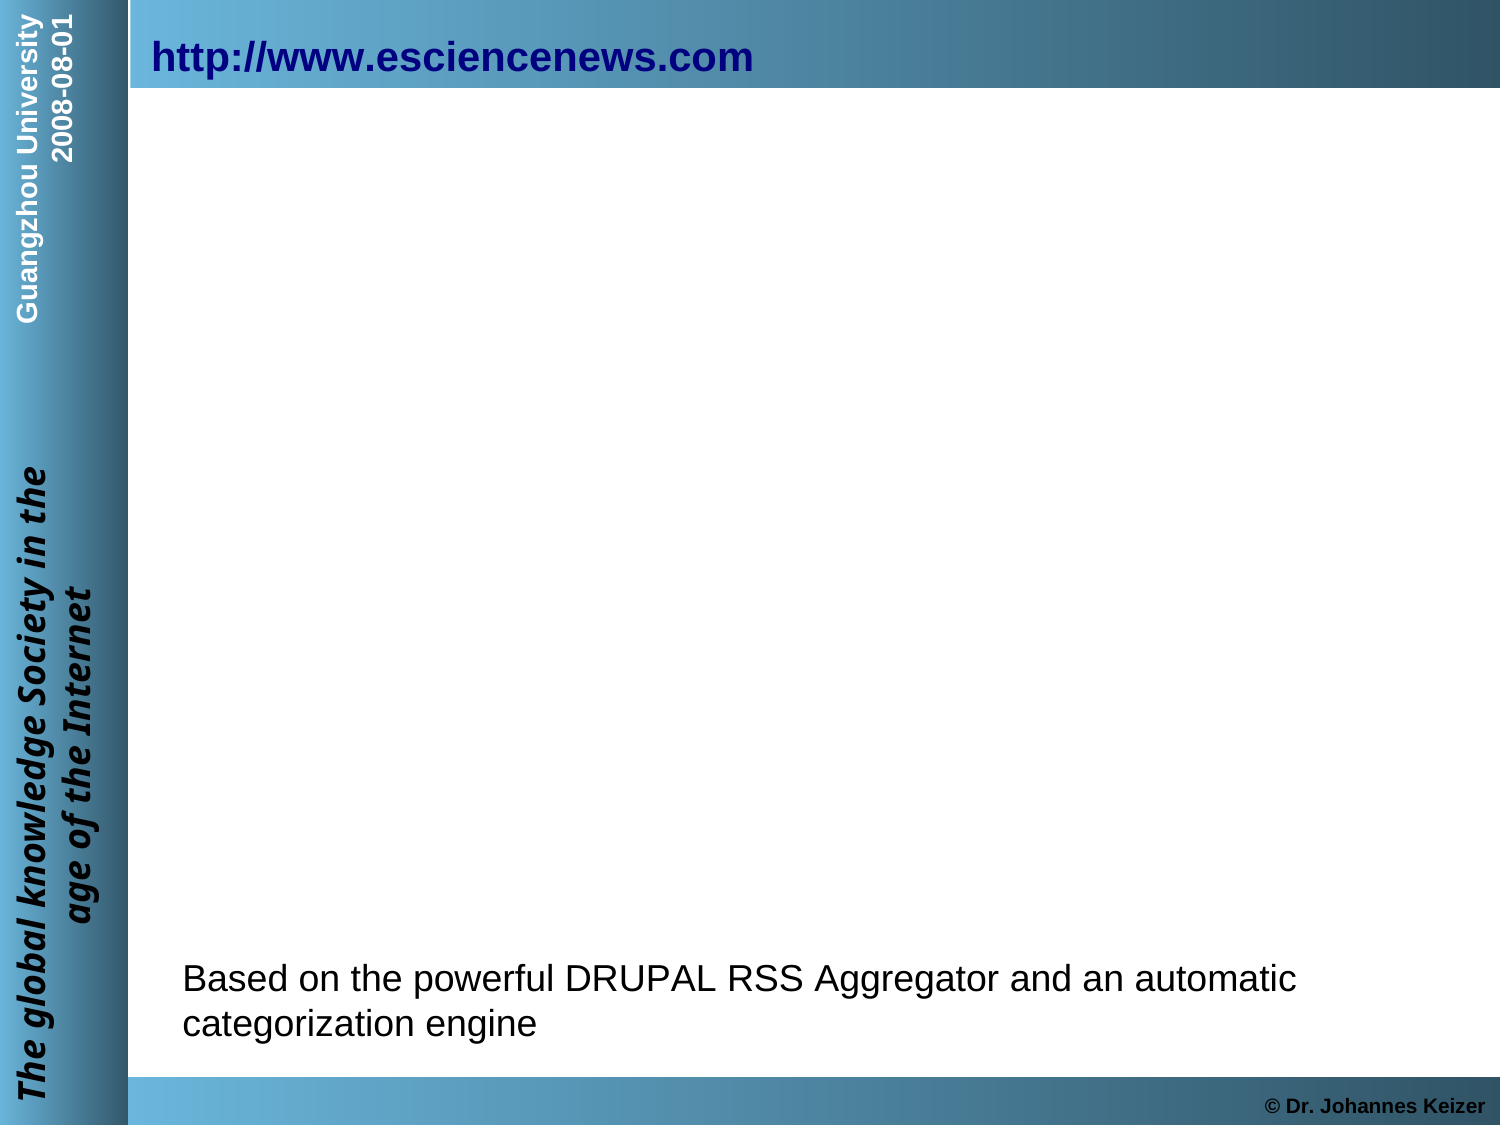

# http://www.esciencenews.com
Based on the powerful DRUPAL RSS Aggregator and an automatic categorization engine